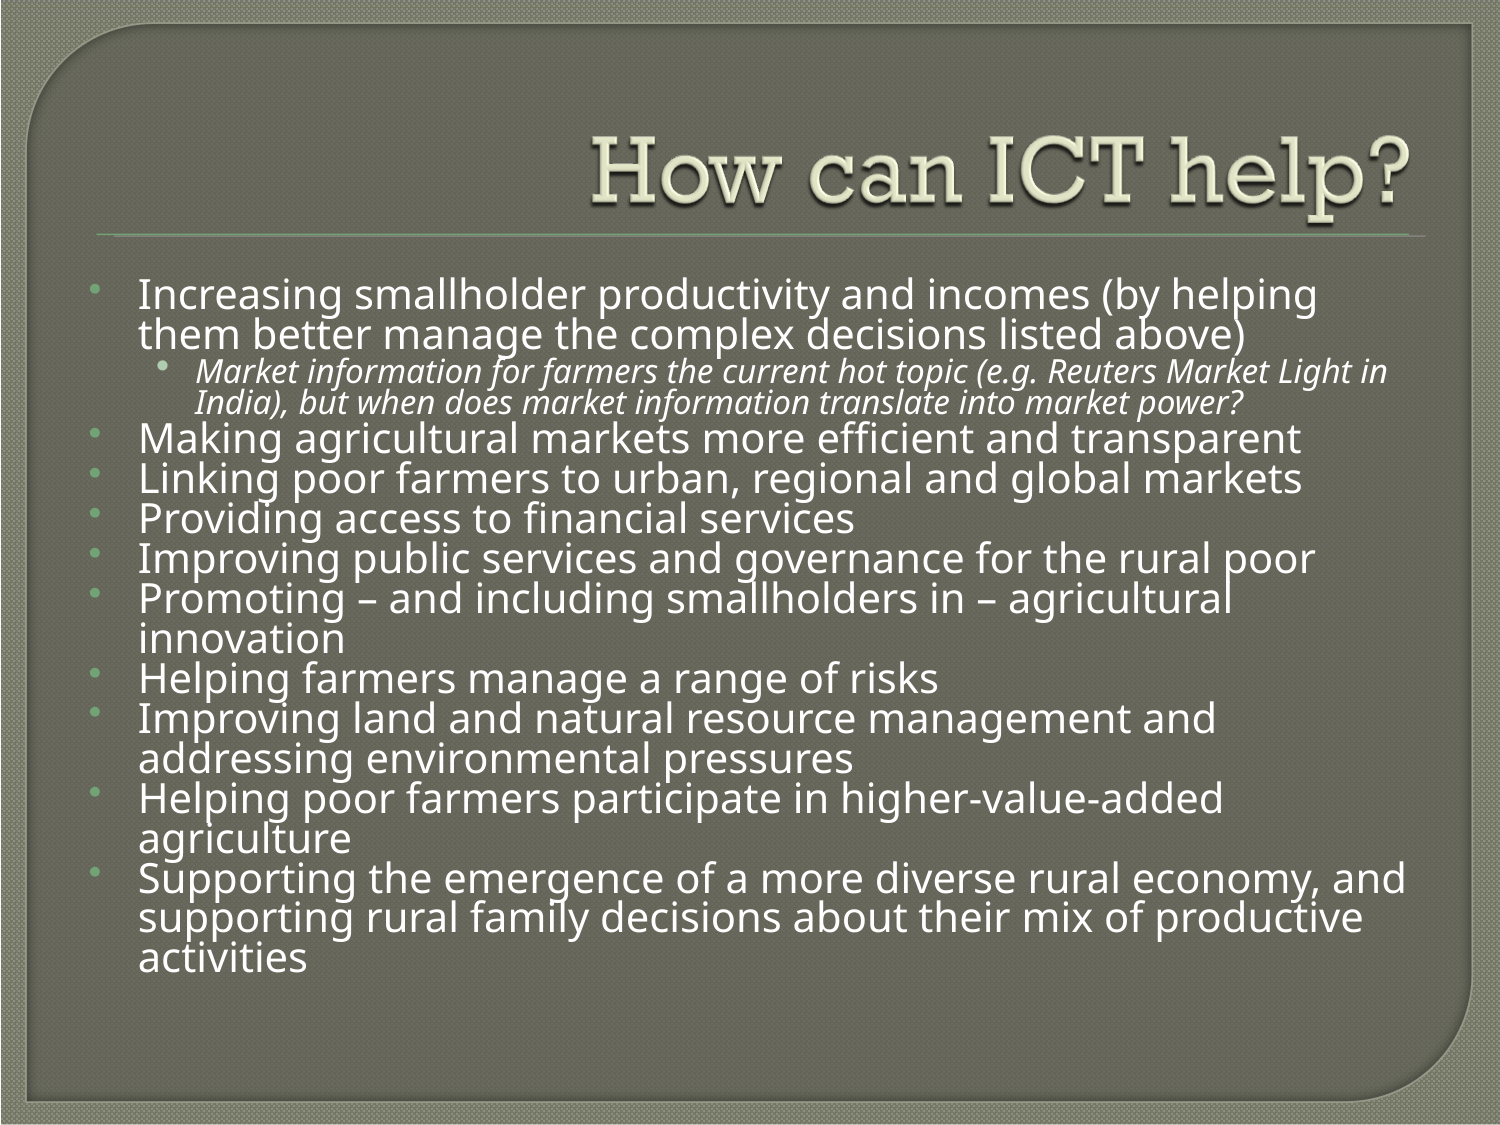

# Increasing smallholder productivity and incomes (by helping them better manage the complex decisions listed above)
Market information for farmers the current hot topic (e.g. Reuters Market Light in India), but when does market information translate into market power?
Making agricultural markets more efficient and transparent
Linking poor farmers to urban, regional and global markets
Providing access to financial services
Improving public services and governance for the rural poor
Promoting – and including smallholders in – agricultural innovation
Helping farmers manage a range of risks
Improving land and natural resource management and addressing environmental pressures
Helping poor farmers participate in higher-value-added agriculture
Supporting the emergence of a more diverse rural economy, and supporting rural family decisions about their mix of productive activities